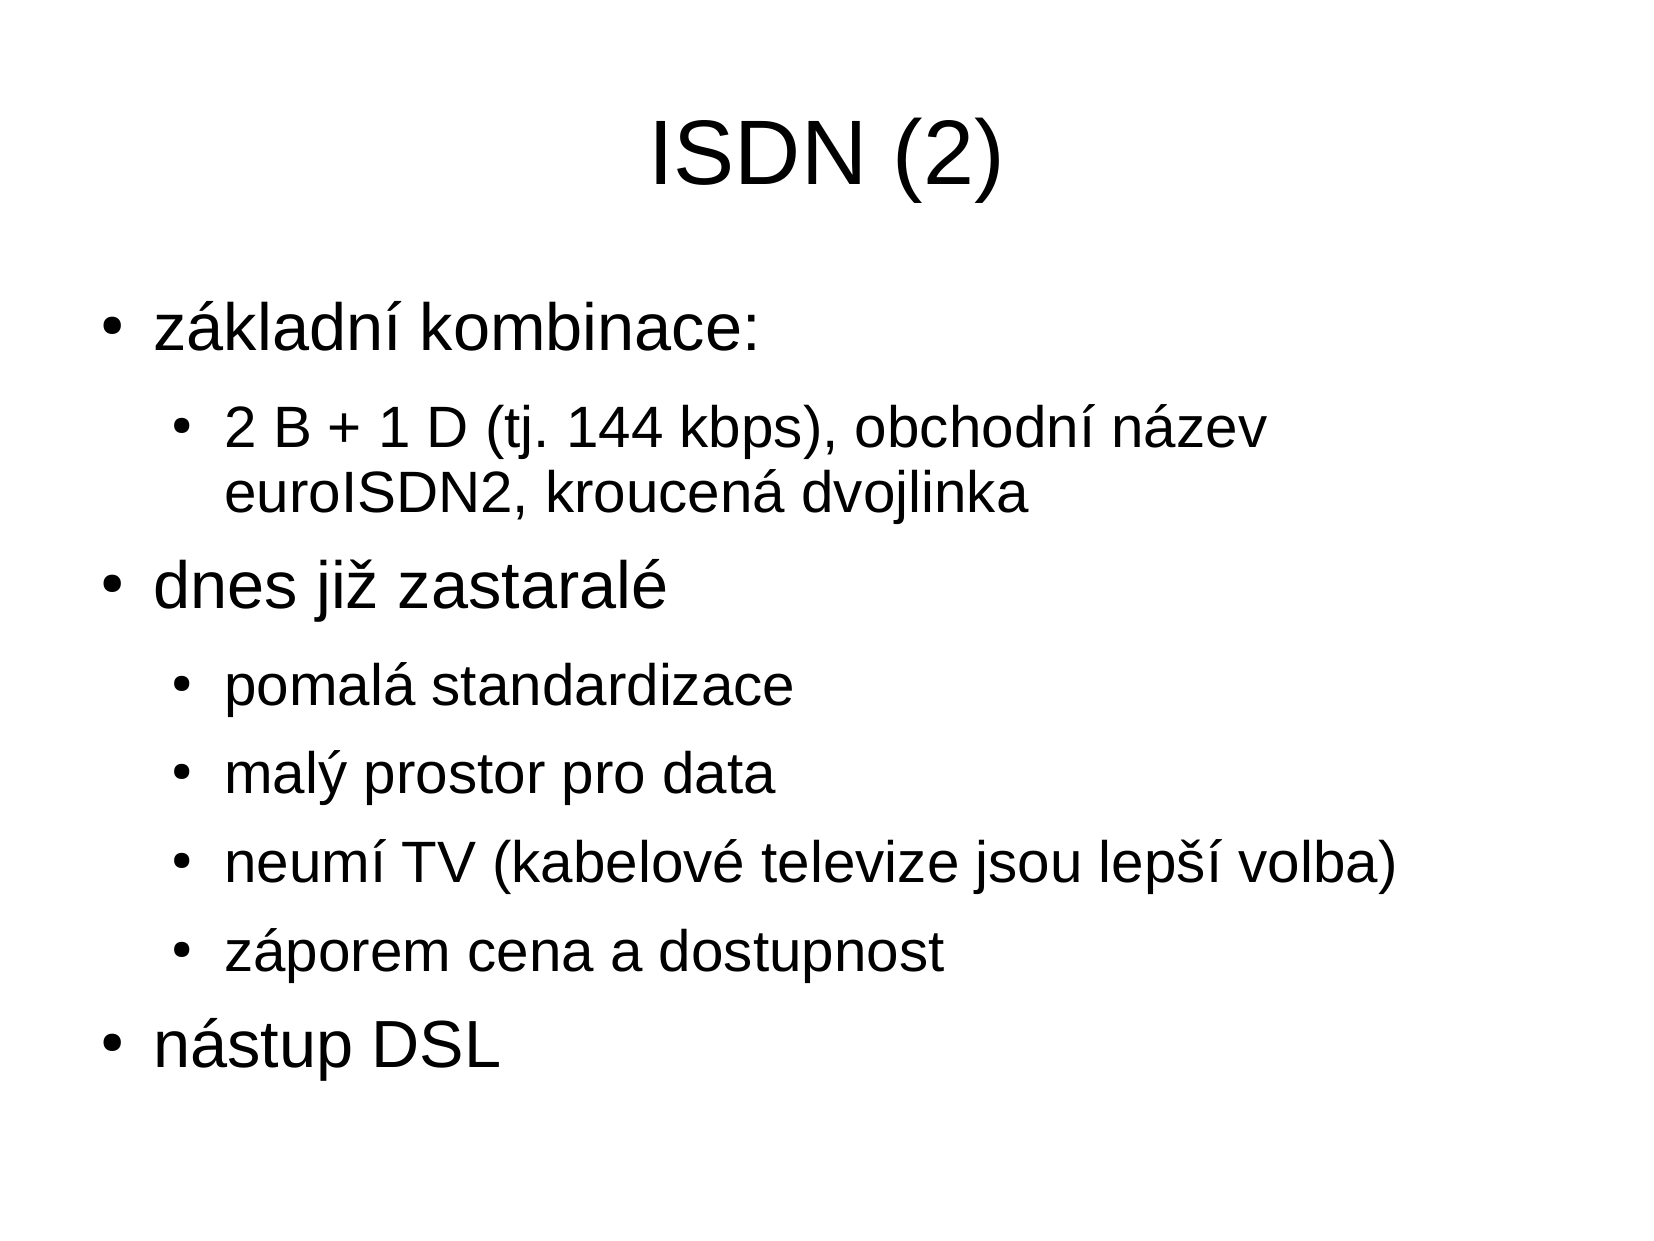

# ISDN (2)
základní kombinace:
2 B + 1 D (tj. 144 kbps), obchodní název euroISDN2, kroucená dvojlinka
dnes již zastaralé
pomalá standardizace
malý prostor pro data
neumí TV (kabelové televize jsou lepší volba)
záporem cena a dostupnost
nástup DSL